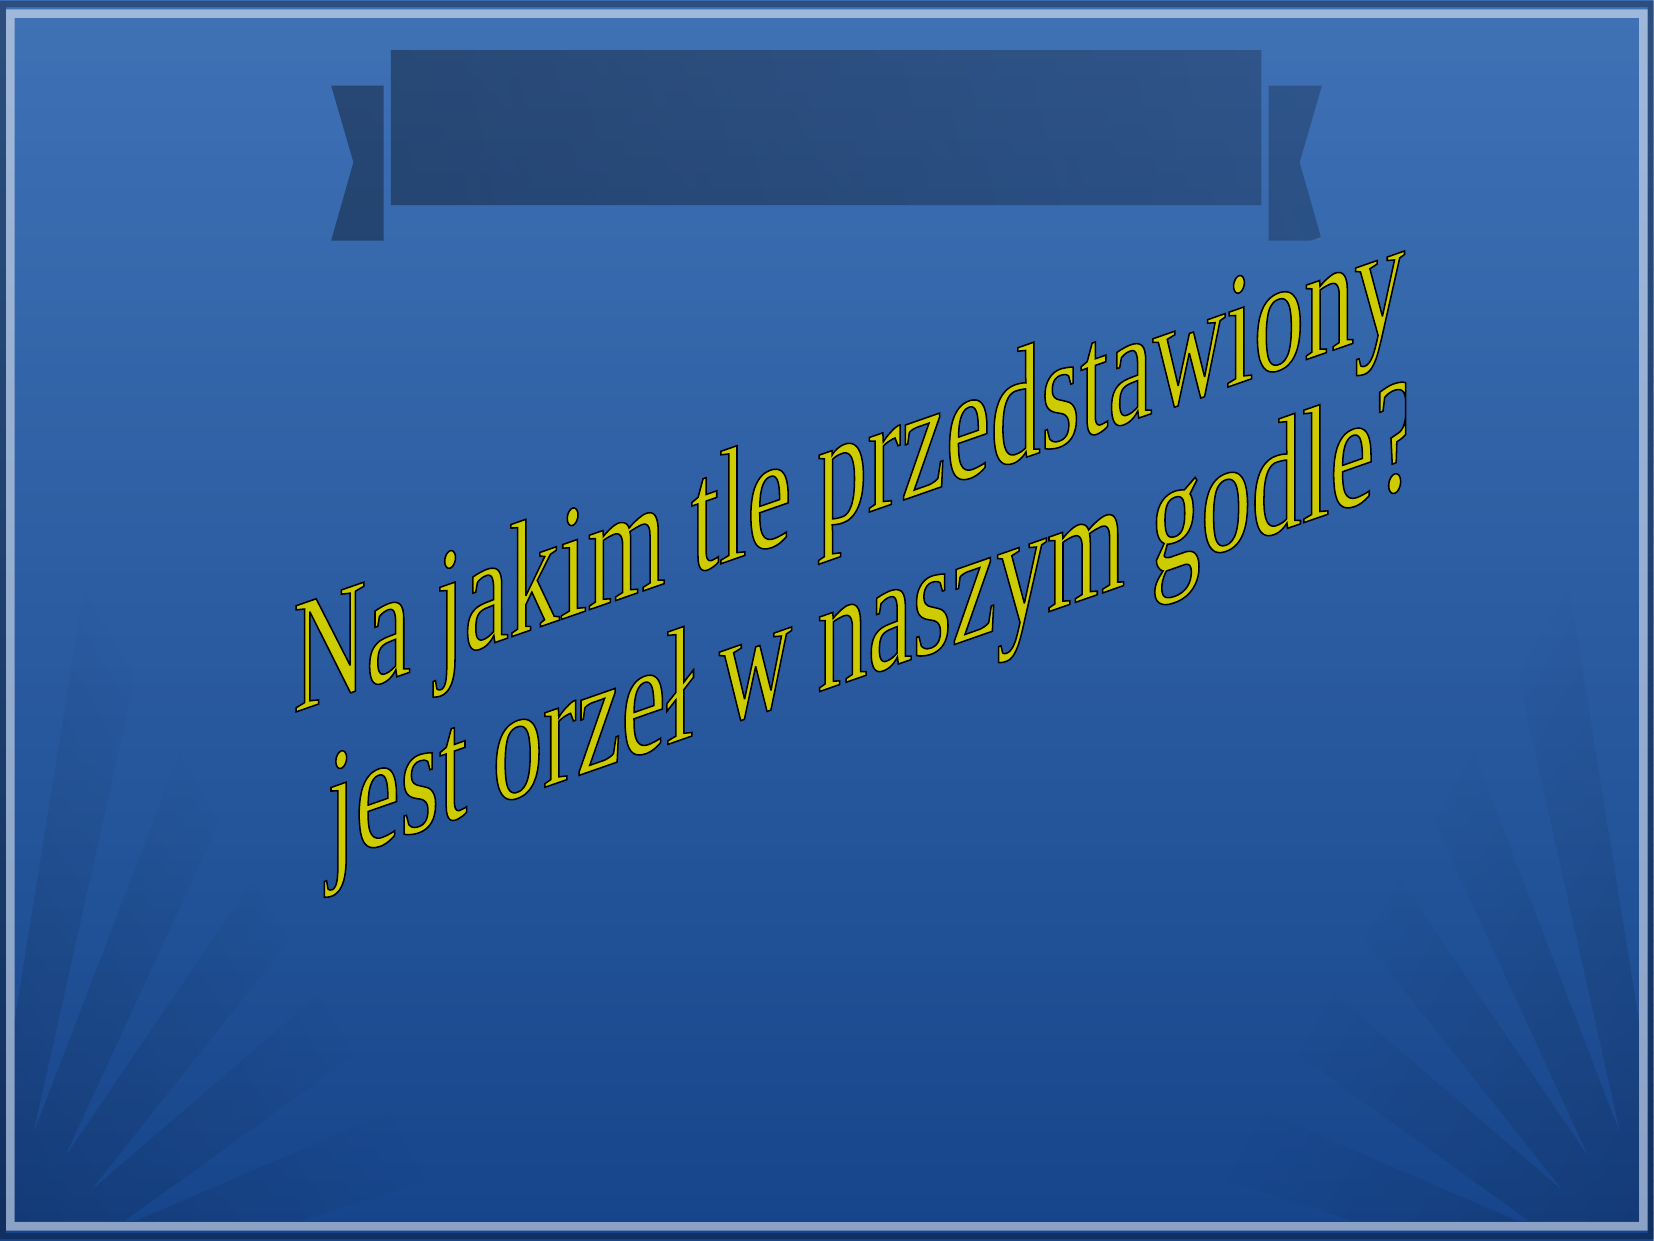

Na jakim tle przedstawiony
 jest orzeł w naszym godle?